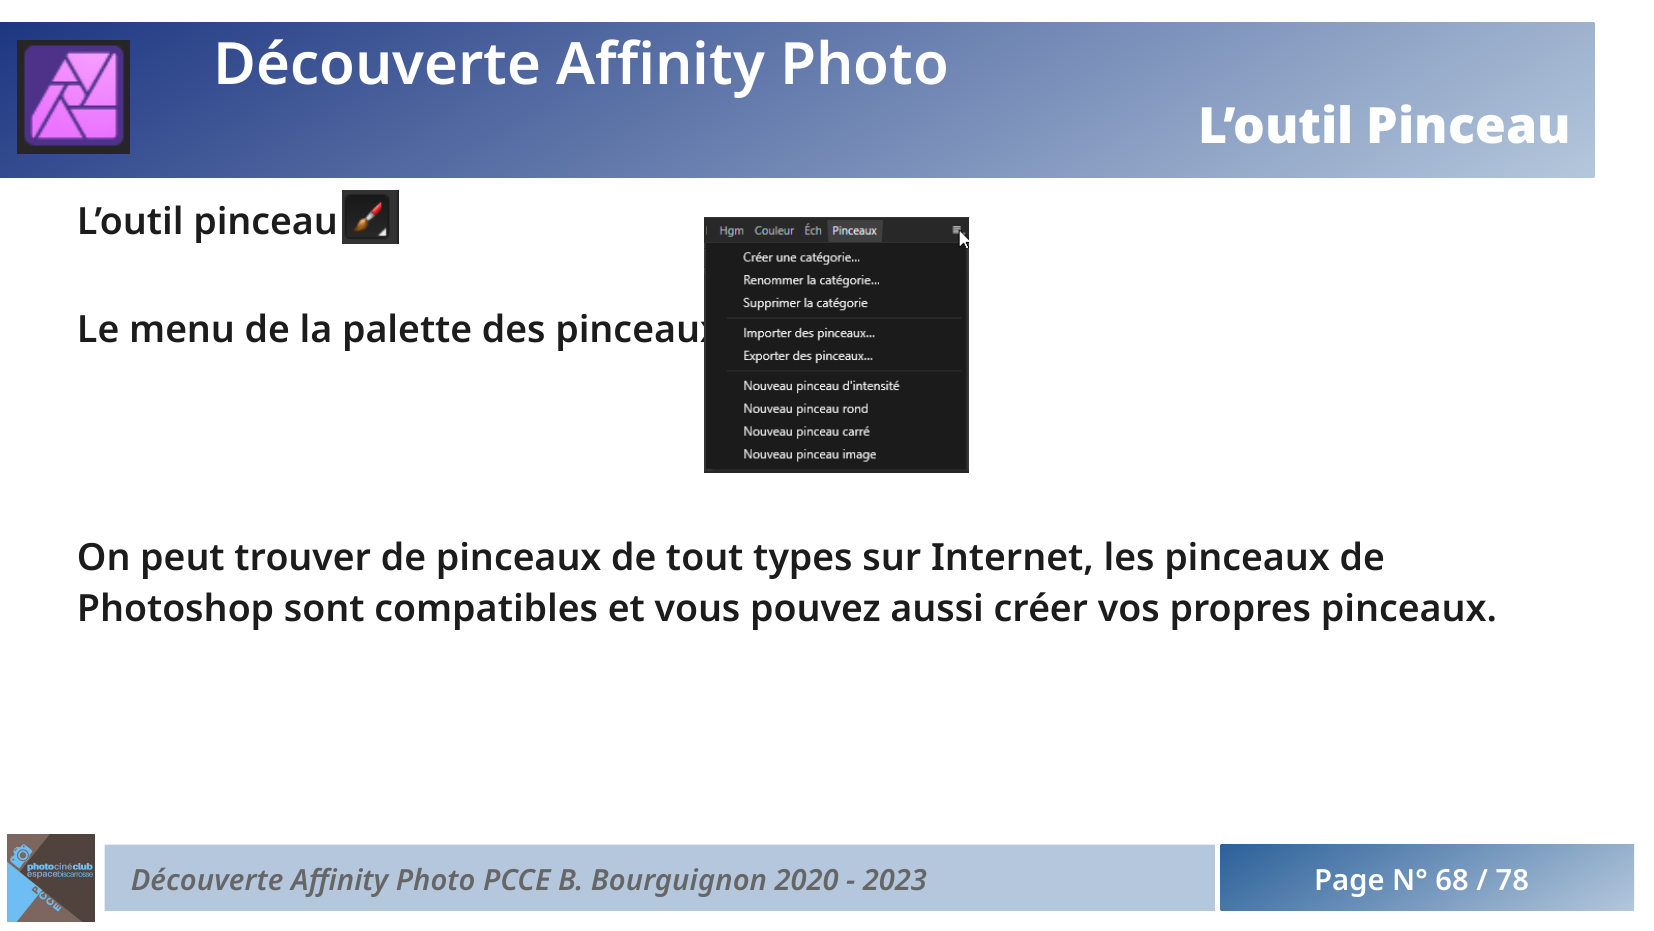

# L’outil Pinceau
L’outil pinceau :
Le menu de la palette des pinceaux :
On peut trouver de pinceaux de tout types sur Internet, les pinceaux de Photoshop sont compatibles et vous pouvez aussi créer vos propres pinceaux.